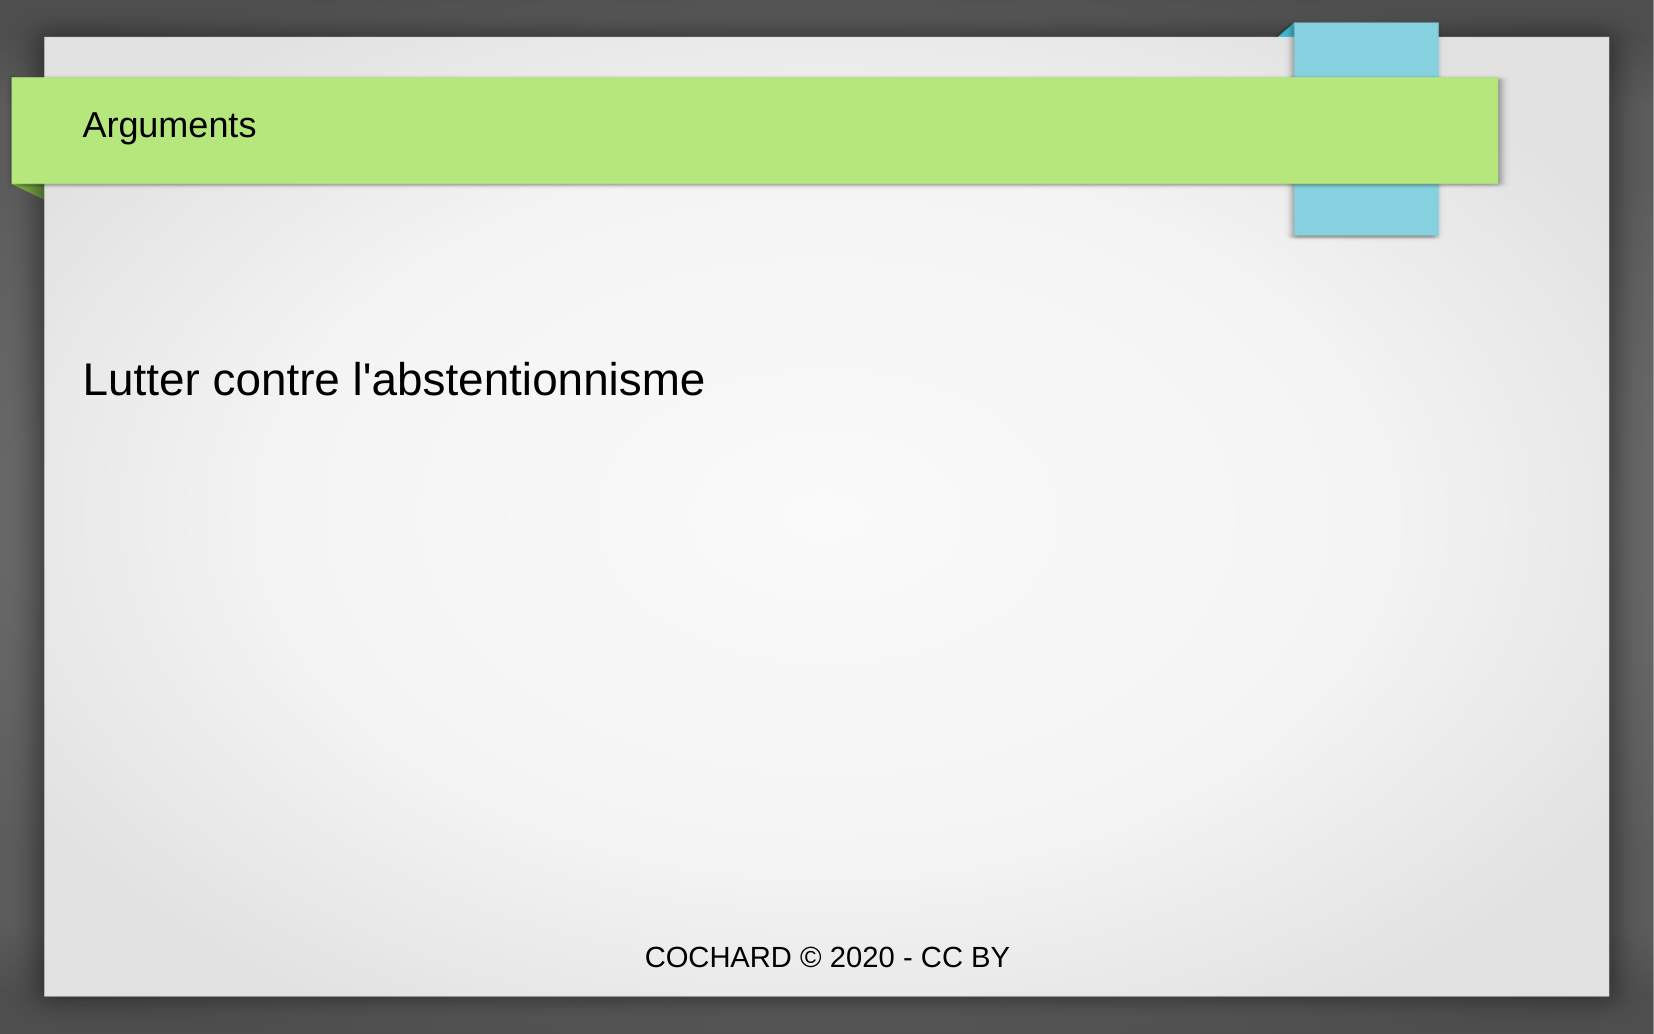

# Arguments
Lutter contre l'abstentionnisme
COCHARD © 2020 - CC BY